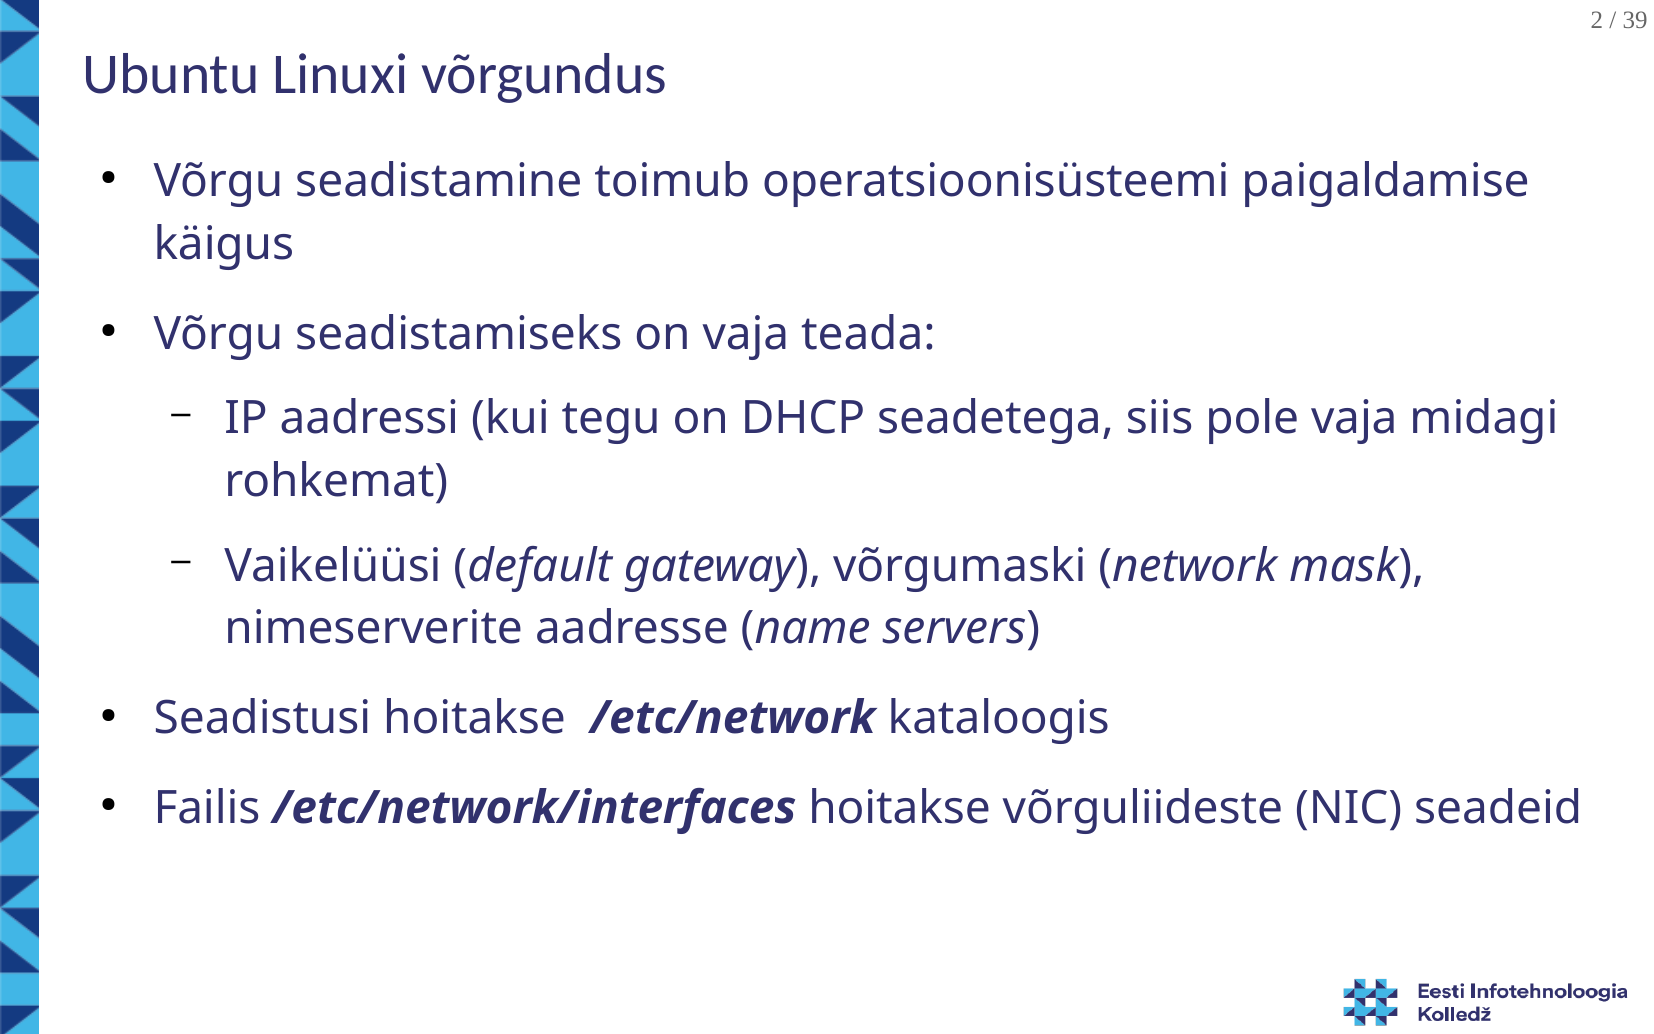

# Ubuntu Linuxi võrgundus
Võrgu seadistamine toimub operatsioonisüsteemi paigaldamise käigus
Võrgu seadistamiseks on vaja teada:
IP aadressi (kui tegu on DHCP seadetega, siis pole vaja midagi rohkemat)
Vaikelüüsi (default gateway), võrgumaski (network mask), nimeserverite aadresse (name servers)
Seadistusi hoitakse /etc/network kataloogis
Failis /etc/network/interfaces hoitakse võrguliideste (NIC) seadeid